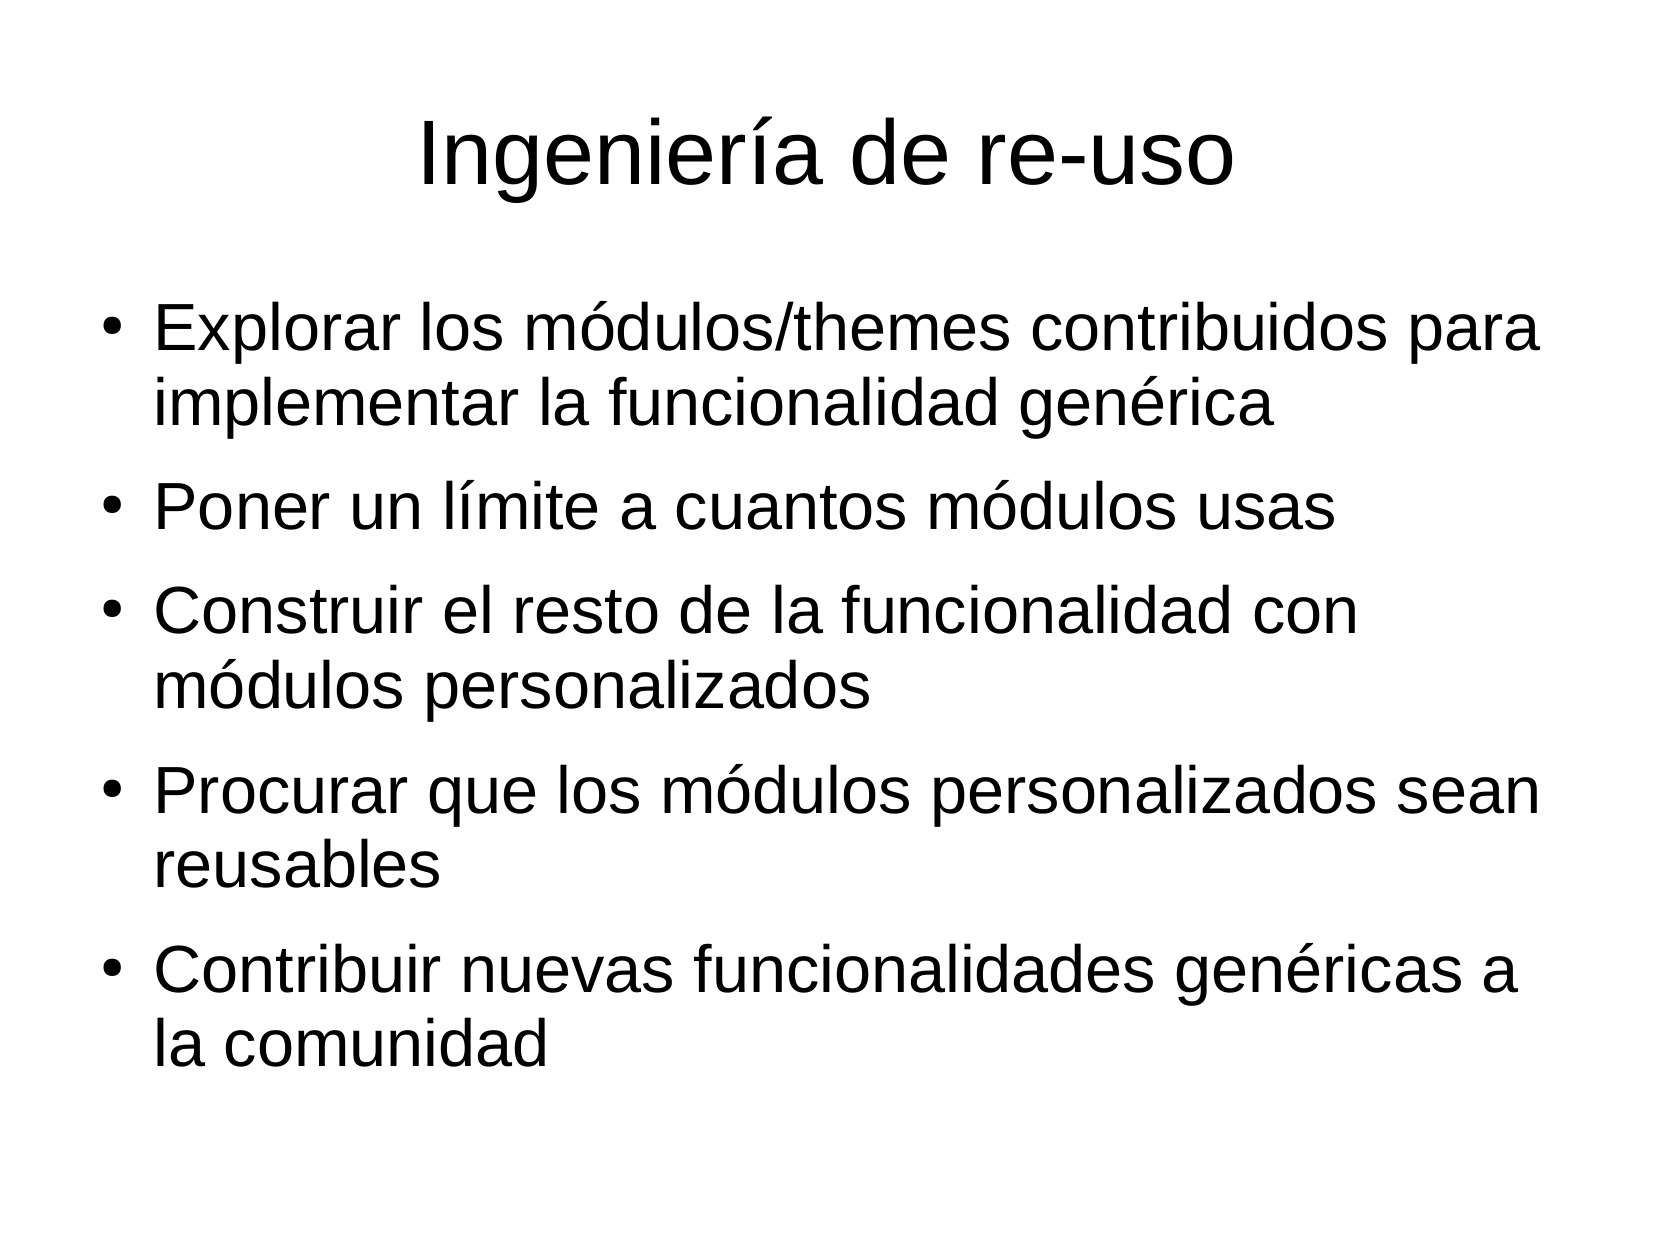

# Ingeniería de re-uso
Explorar los módulos/themes contribuidos para implementar la funcionalidad genérica
Poner un límite a cuantos módulos usas
Construir el resto de la funcionalidad con módulos personalizados
Procurar que los módulos personalizados sean reusables
Contribuir nuevas funcionalidades genéricas a la comunidad